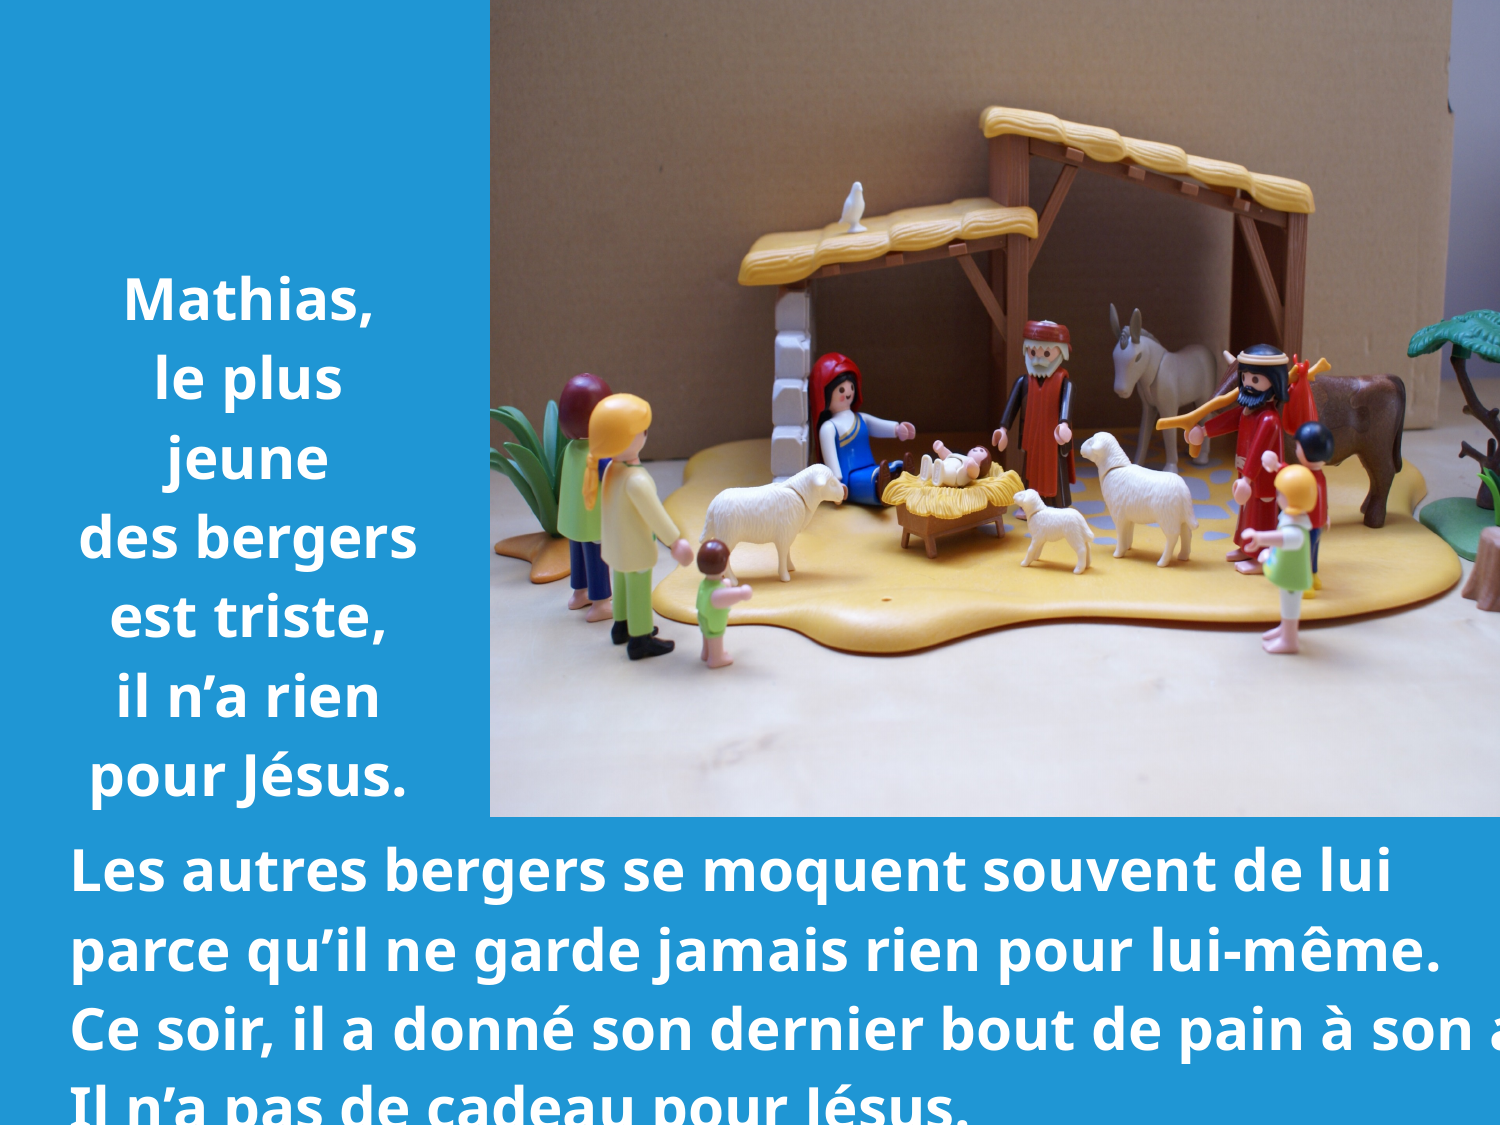

Mathias,
le plus jeune
des bergers
est triste,
il n’a rien pour Jésus.
Les autres bergers se moquent souvent de lui
parce qu’il ne garde jamais rien pour lui-même.
Ce soir, il a donné son dernier bout de pain à son agneau.
Il n’a pas de cadeau pour Jésus.